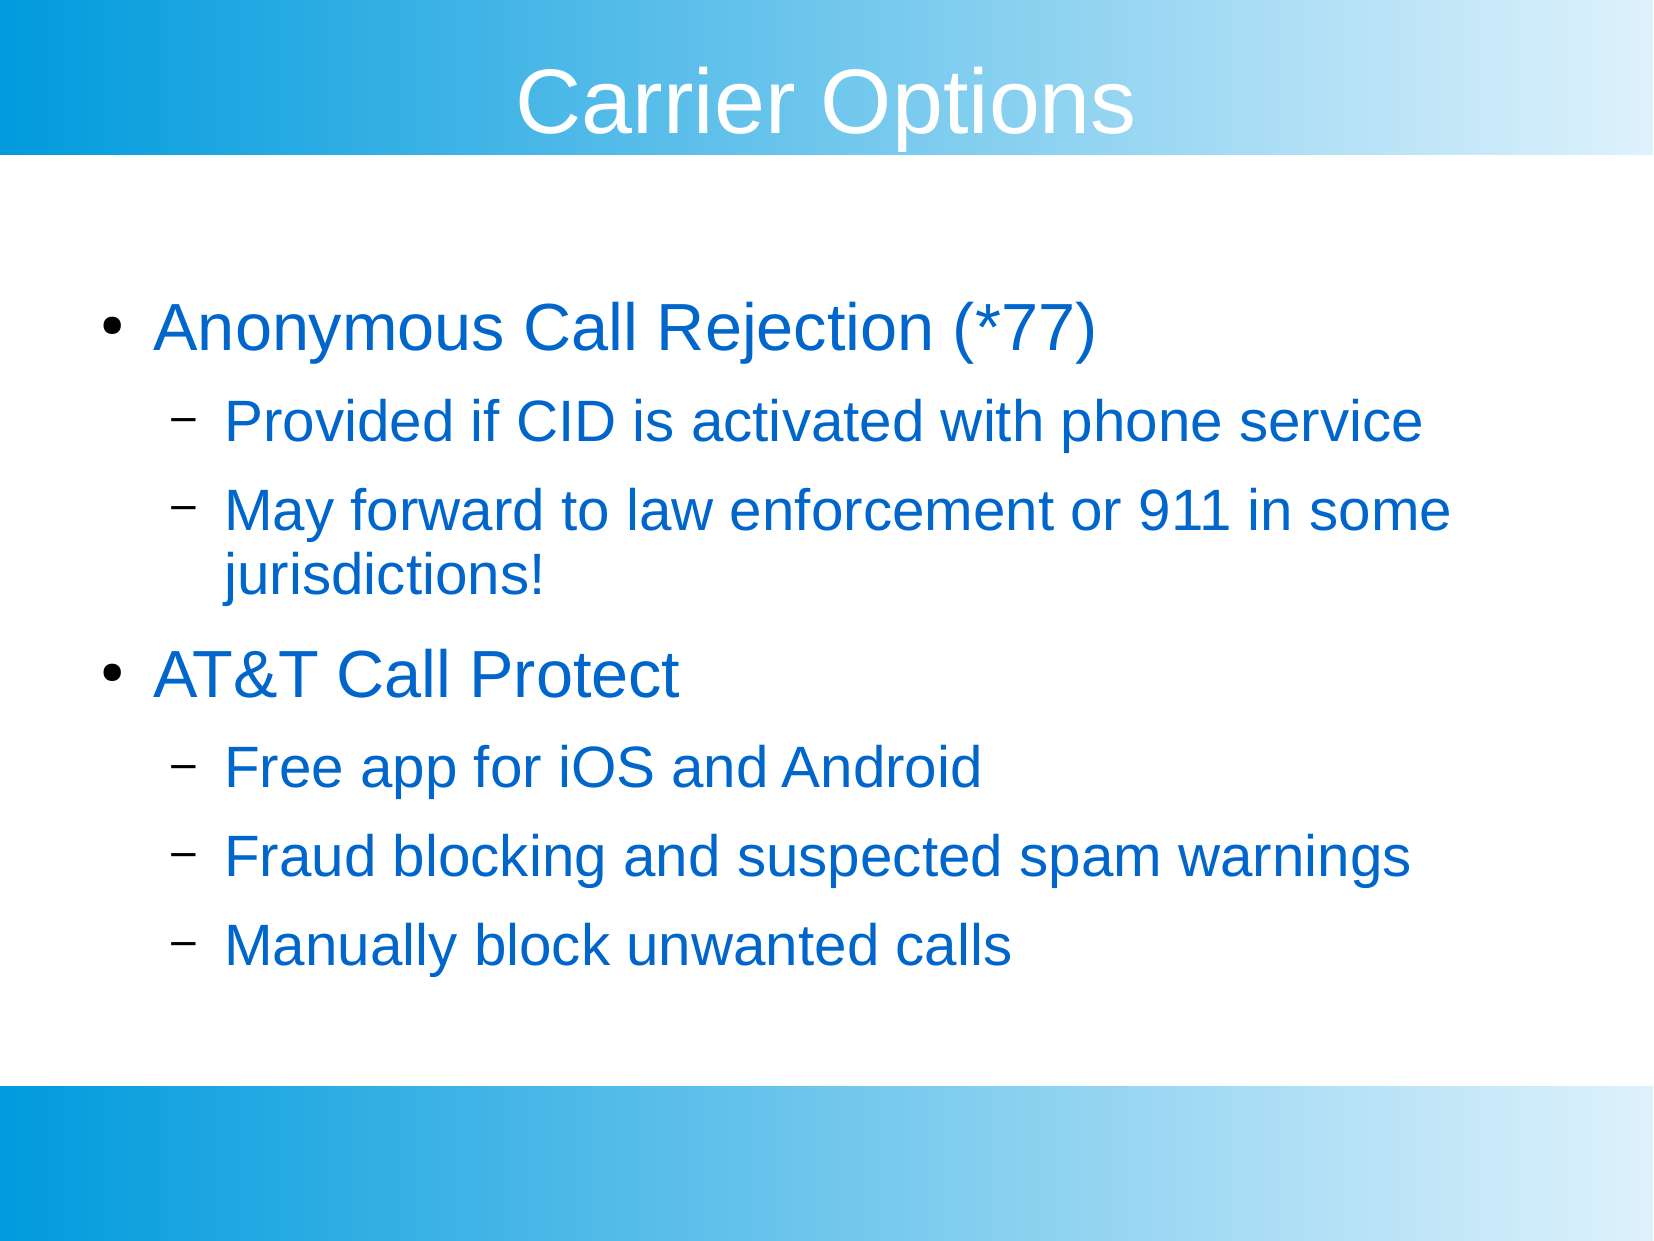

# Carrier Options
Anonymous Call Rejection (*77)
Provided if CID is activated with phone service
May forward to law enforcement or 911 in some jurisdictions!
AT&T Call Protect
Free app for iOS and Android
Fraud blocking and suspected spam warnings
Manually block unwanted calls